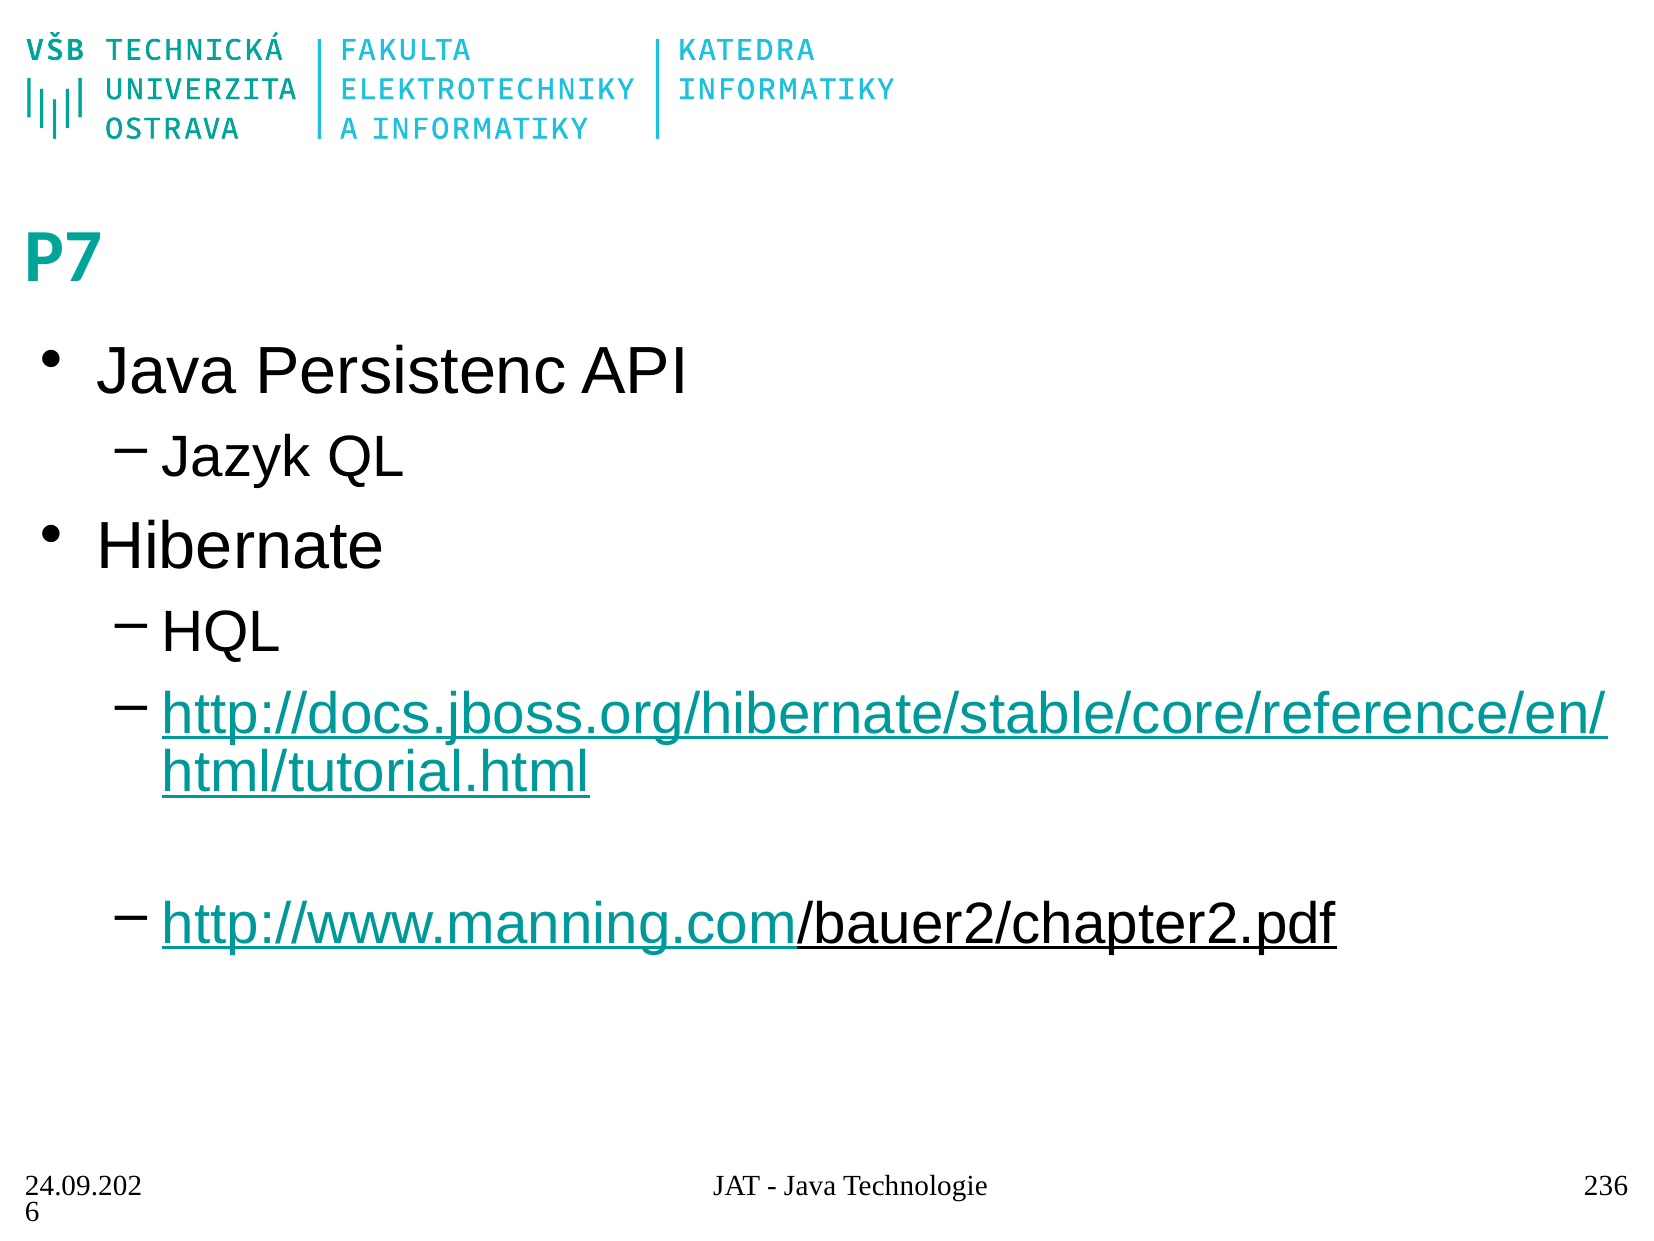

P7
# Java Persistenc API
Jazyk QL
Hibernate
HQL
http://docs.jboss.org/hibernate/stable/core/reference/en/html/tutorial.html
http://www.manning.com/bauer2/chapter2.pdf
JAT - Java Technologie
236